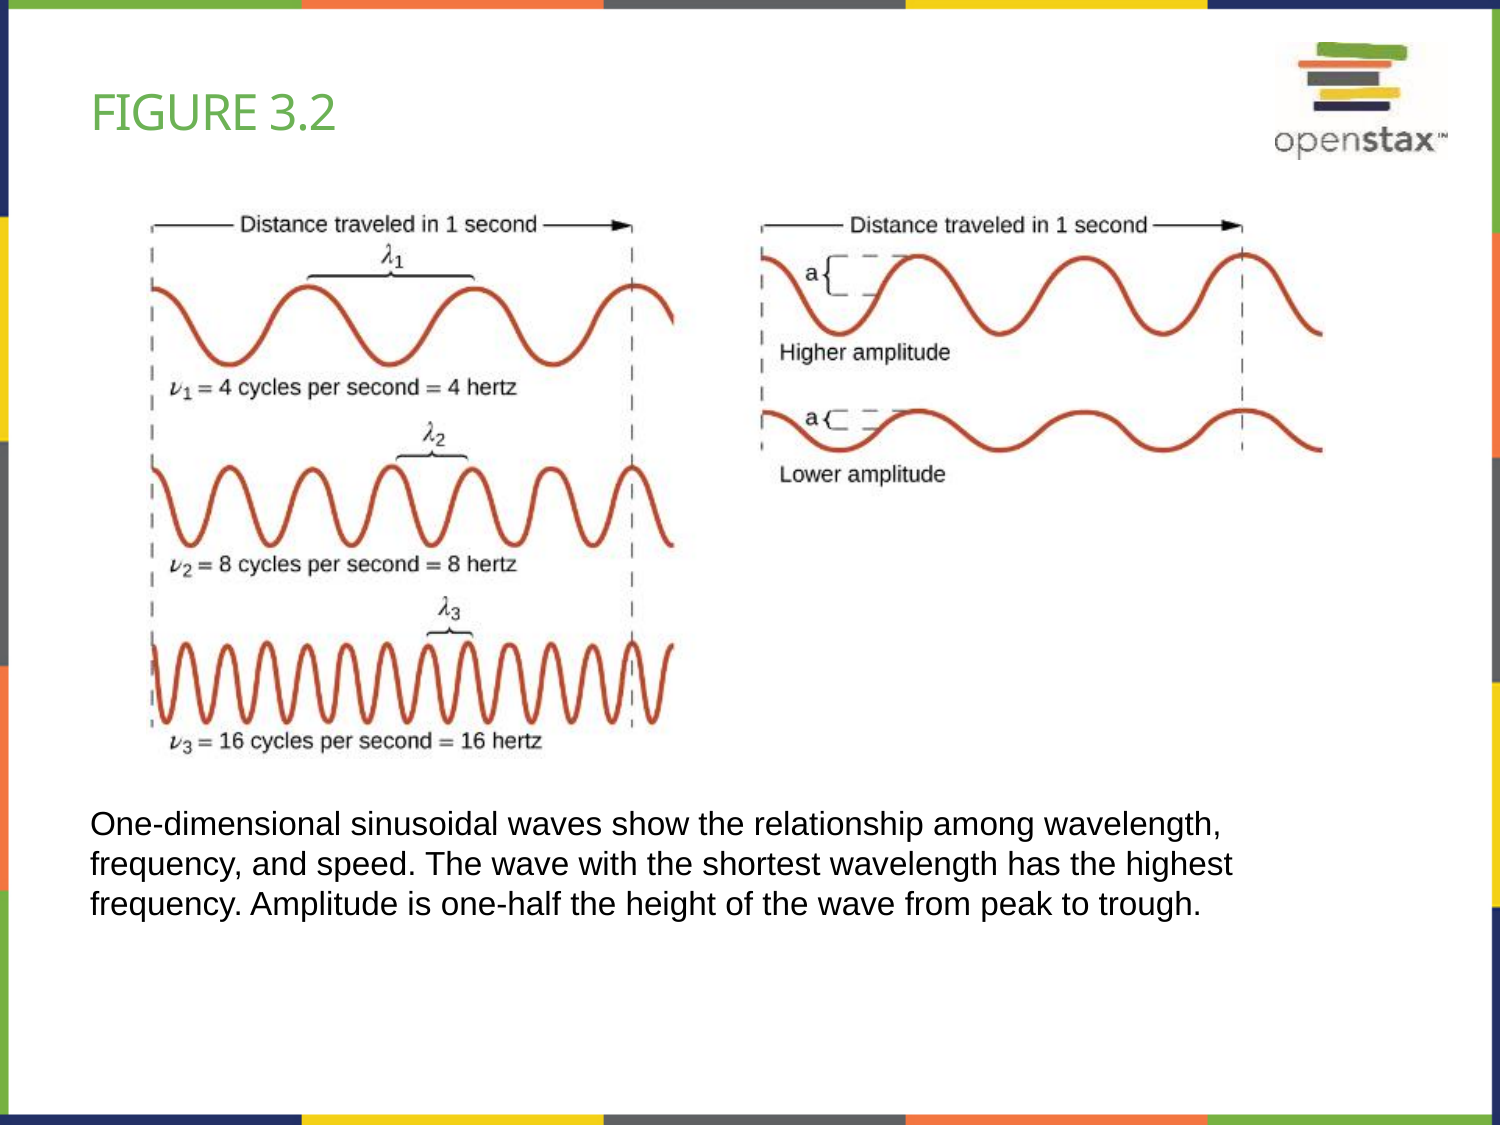

# Figure 3.2
One-dimensional sinusoidal waves show the relationship among wavelength, frequency, and speed. The wave with the shortest wavelength has the highest frequency. Amplitude is one-half the height of the wave from peak to trough.